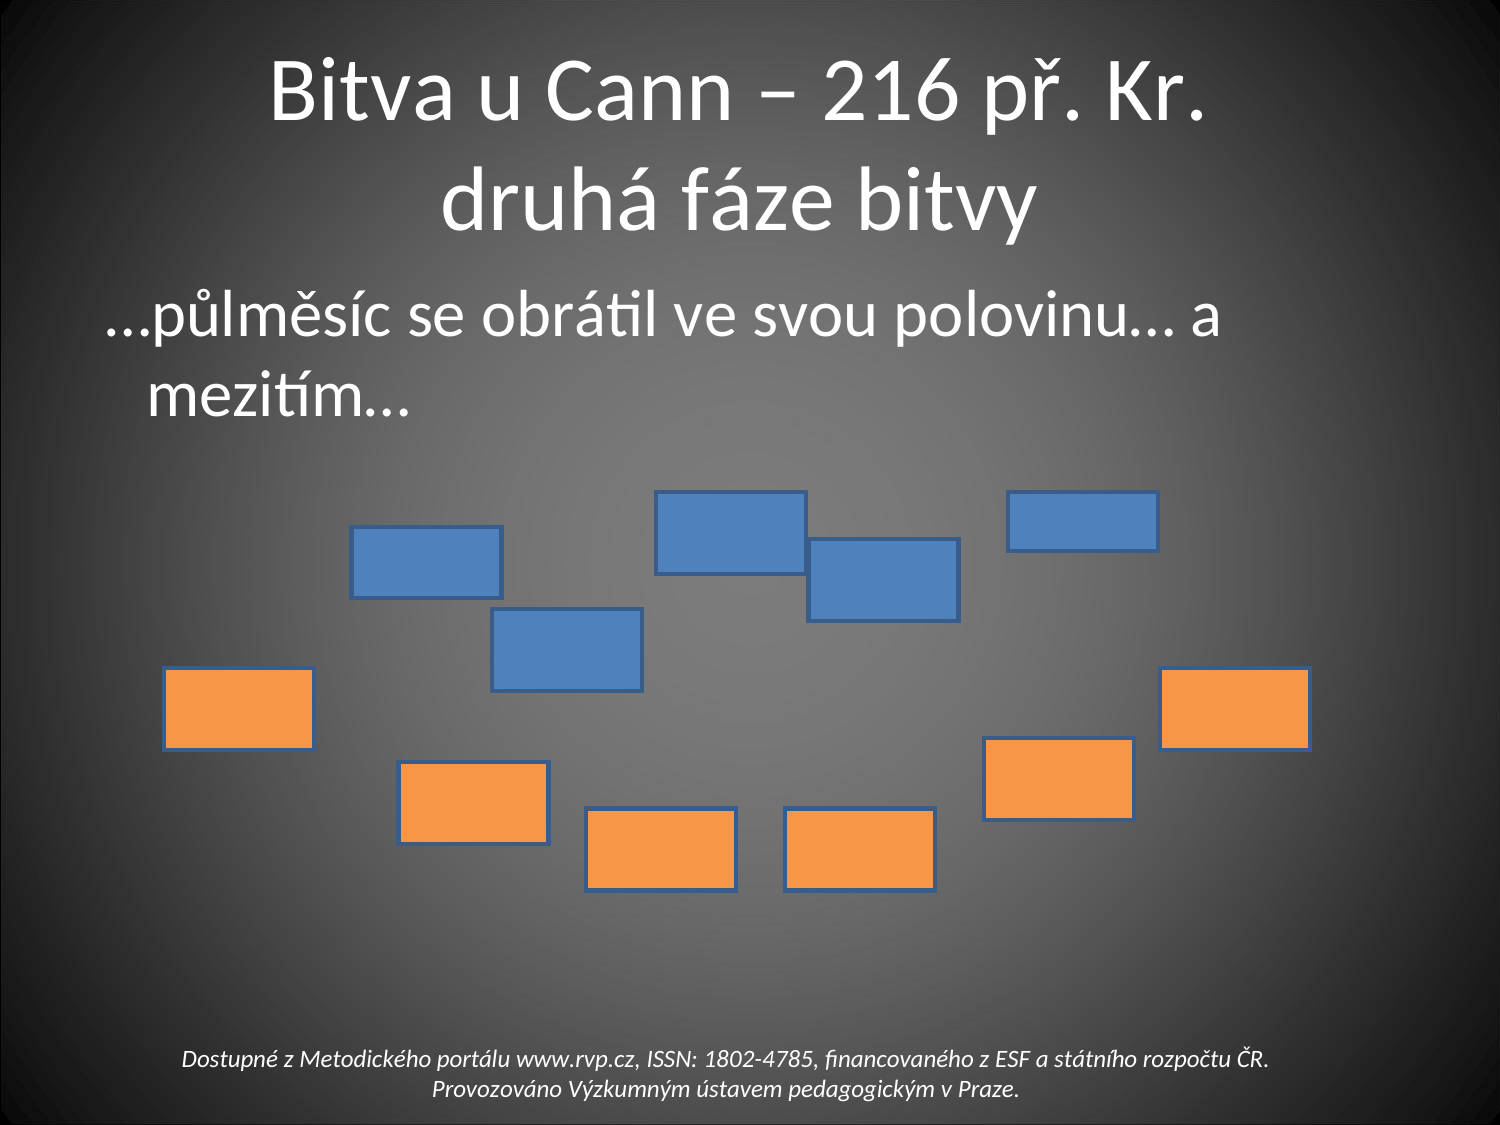

# Bitva u Cann – 216 př. Kr. druhá fáze bitvy
 …půlměsíc se obrátil ve svou polovinu… a mezitím…
Dostupné z Metodického portálu www.rvp.cz, ISSN: 1802-4785, financovaného z ESF a státního rozpočtu ČR. Provozováno Výzkumným ústavem pedagogickým v Praze.